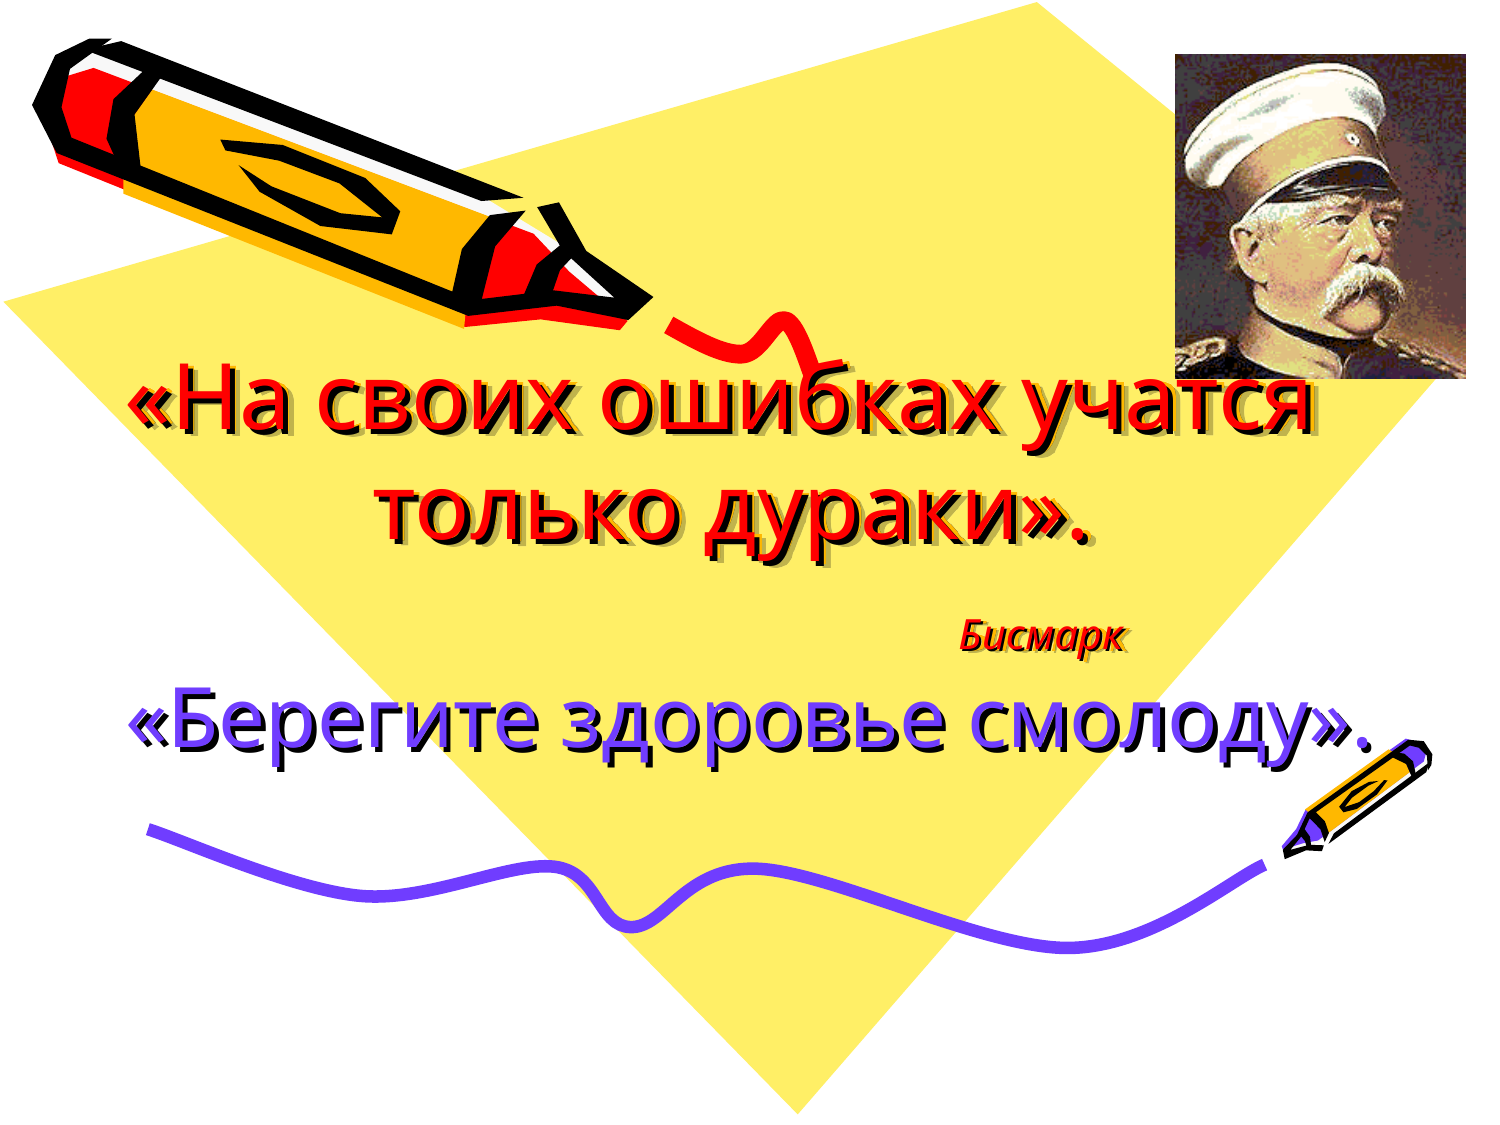

# «На своих ошибках учатся только дураки». Бисмарк
«Берегите здоровье смолоду».